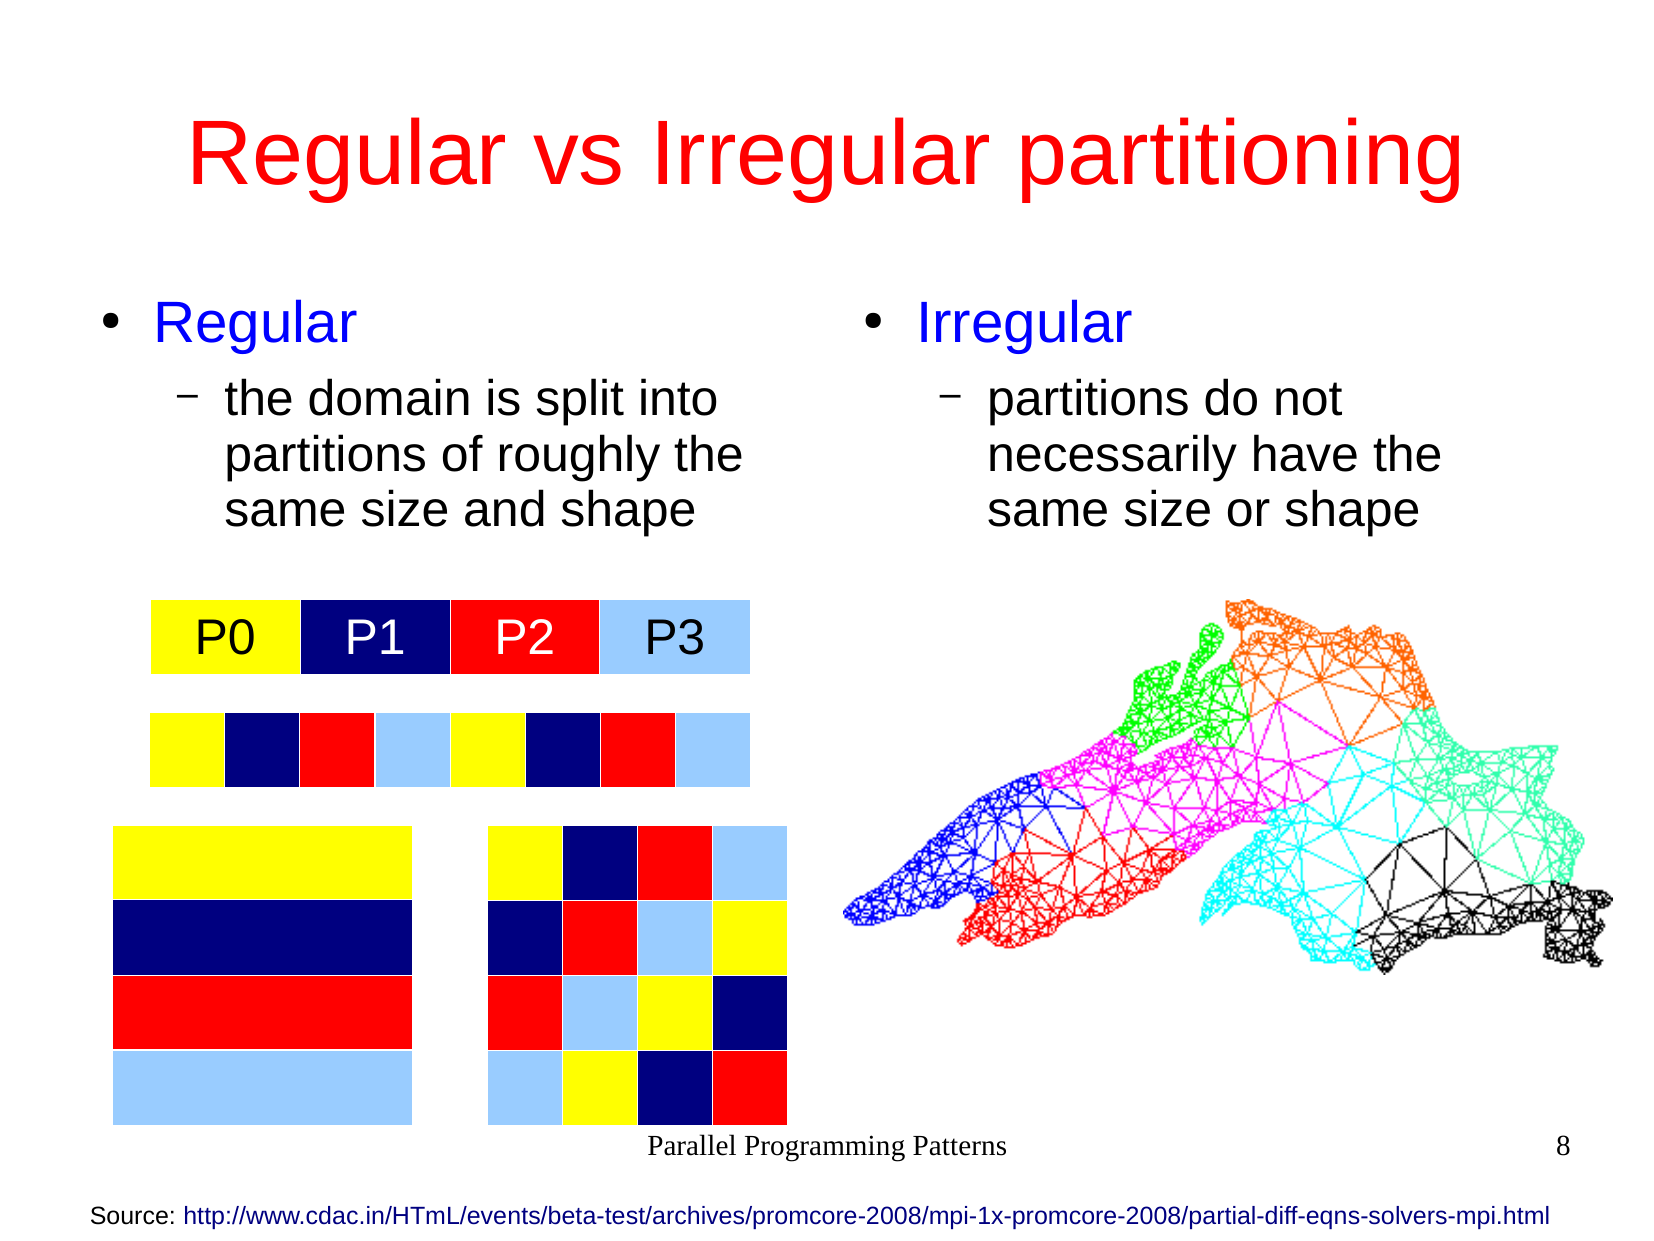

# Regular vs Irregular partitioning
Regular
the domain is split into partitions of roughly the same size and shape
Irregular
partitions do not necessarily have the same size or shape
P0
P1
P2
P3
Parallel Programming Patterns
8
Source: http://www.cdac.in/HTmL/events/beta-test/archives/promcore-2008/mpi-1x-promcore-2008/partial-diff-eqns-solvers-mpi.html